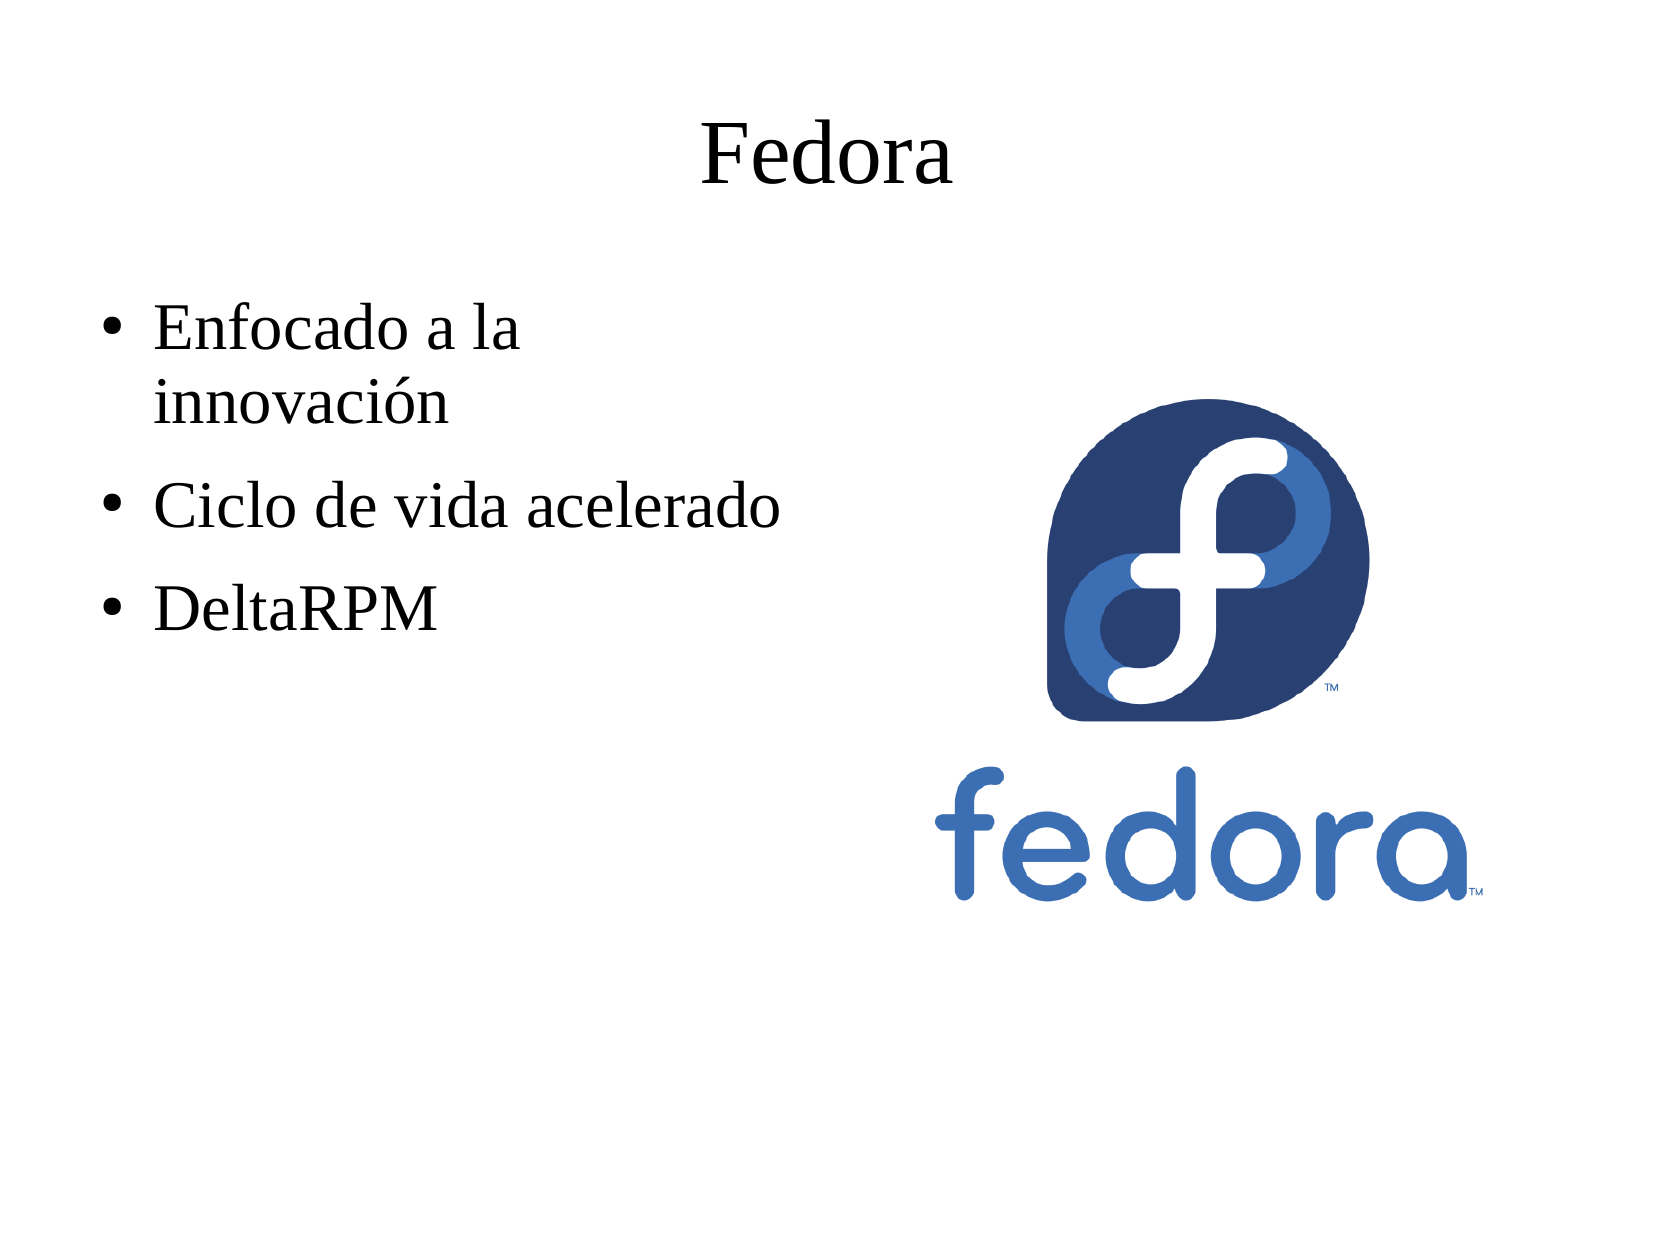

# Fedora
Enfocado a la innovación
Ciclo de vida acelerado
DeltaRPM